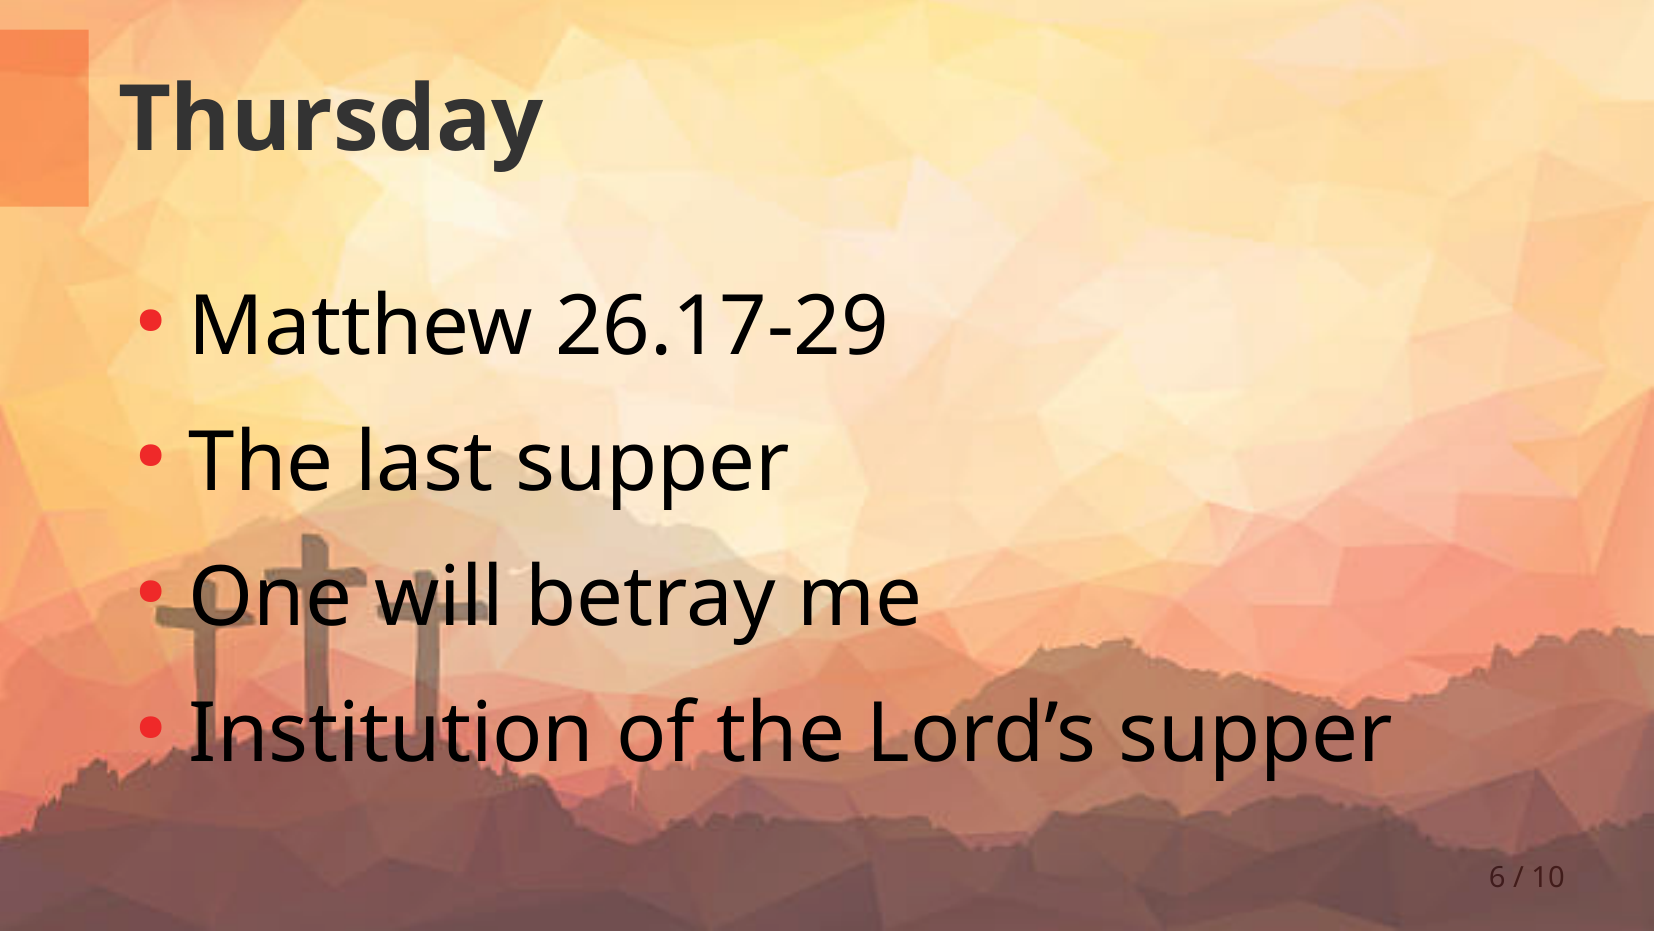

# Thursday
Matthew 26.17-29
The last supper
One will betray me
Institution of the Lord’s supper
6